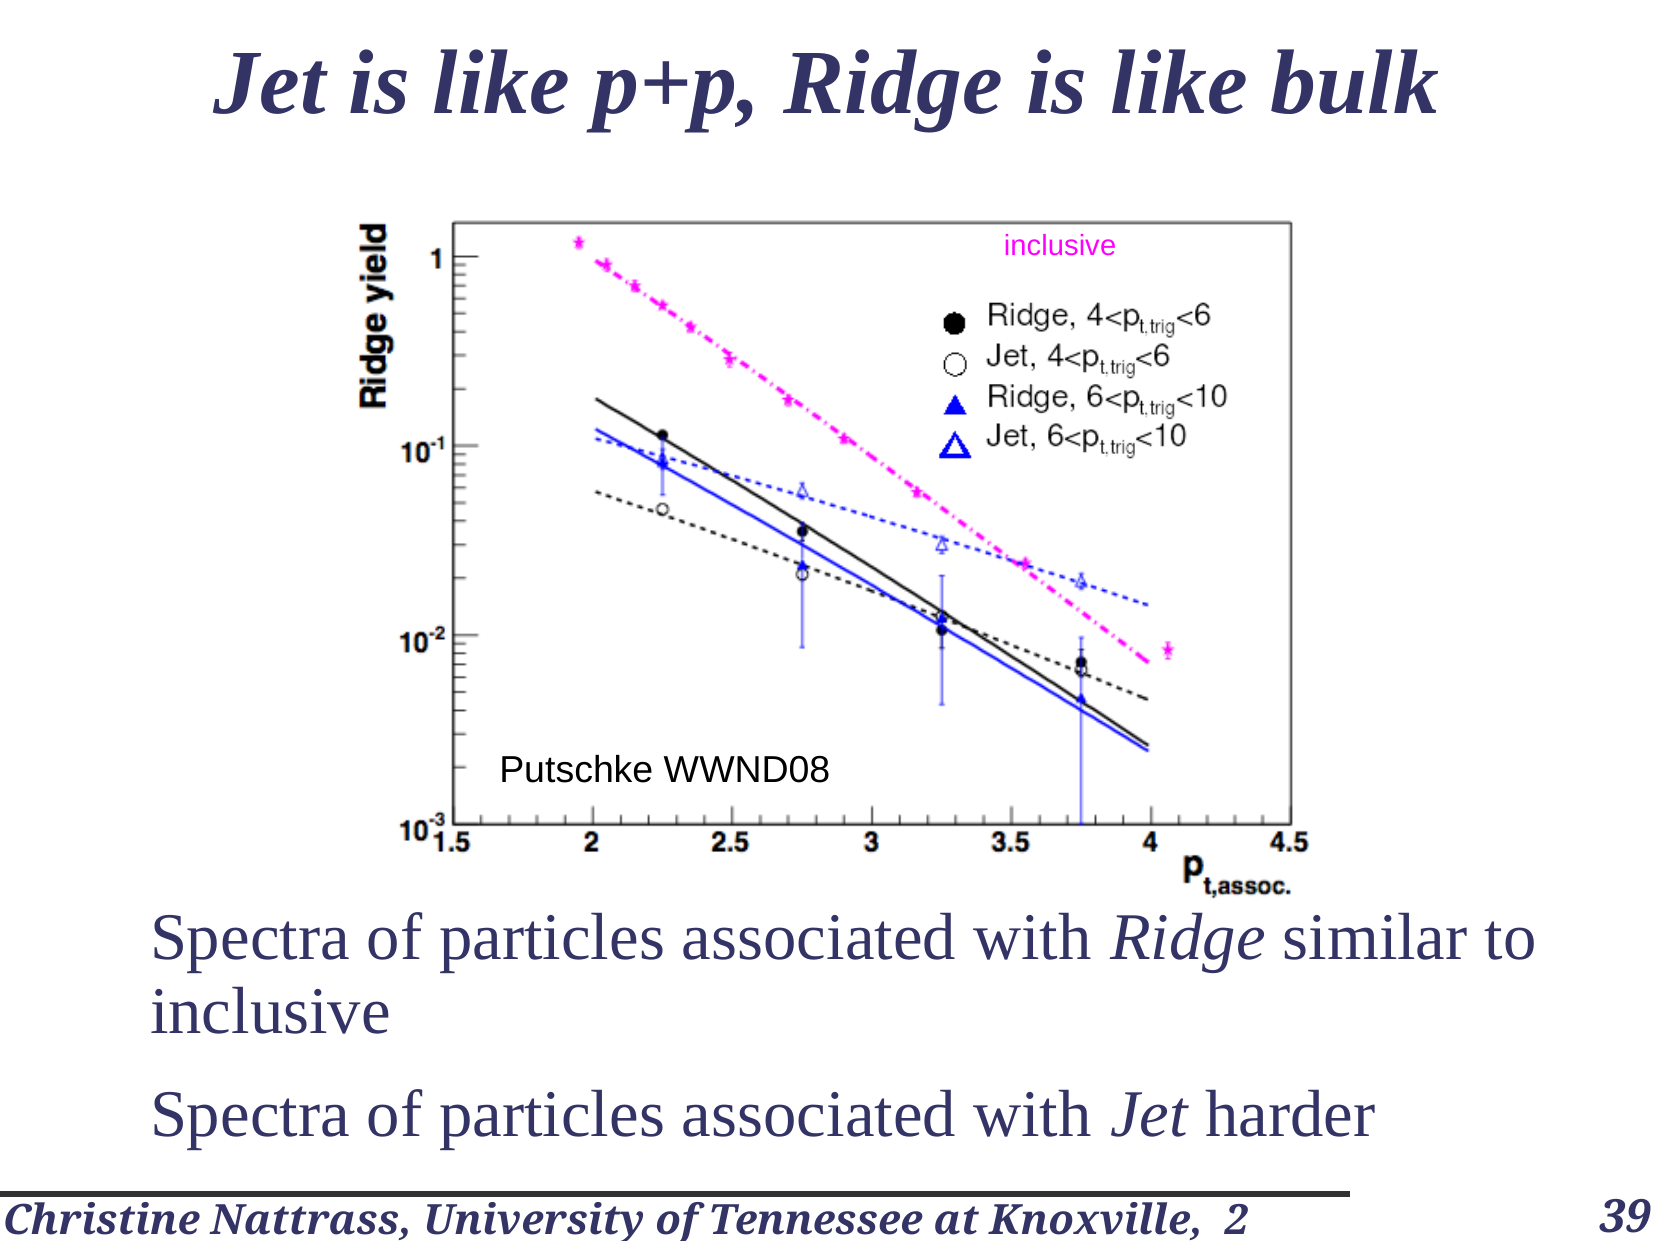

# Jet is like p+p, Ridge is like bulk
inclusive
Putschke WWND08
Spectra of particles associated with Ridge similar to inclusive
Spectra of particles associated with Jet harder